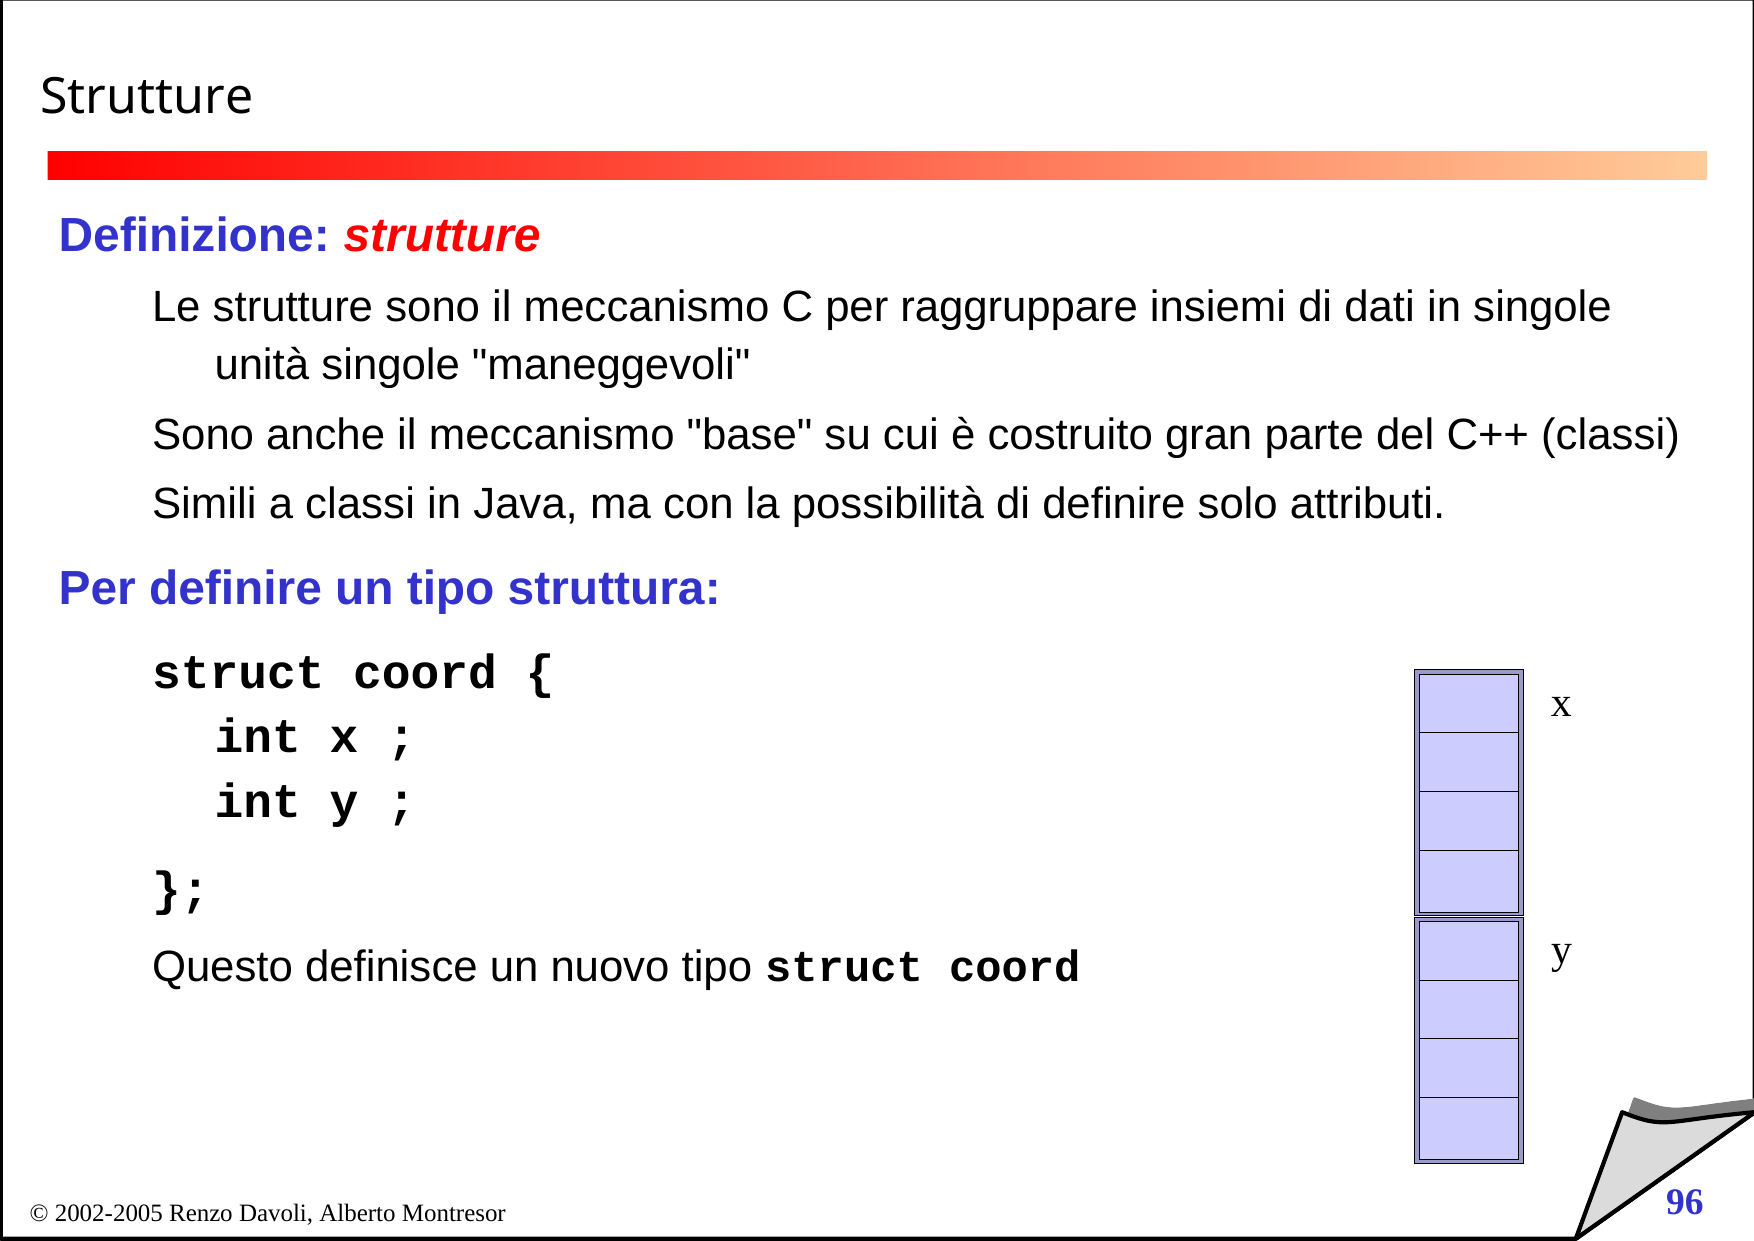

# Strutture
Definizione: strutture
Le strutture sono il meccanismo C per raggruppare insiemi di dati in singole unità singole "maneggevoli"
Sono anche il meccanismo "base" su cui è costruito gran parte del C++ (classi)
Simili a classi in Java, ma con la possibilità di definire solo attributi.
Per definire un tipo struttura:
struct coord {
int x ;
int y ;
};
Questo definisce un nuovo tipo struct coord
x
y